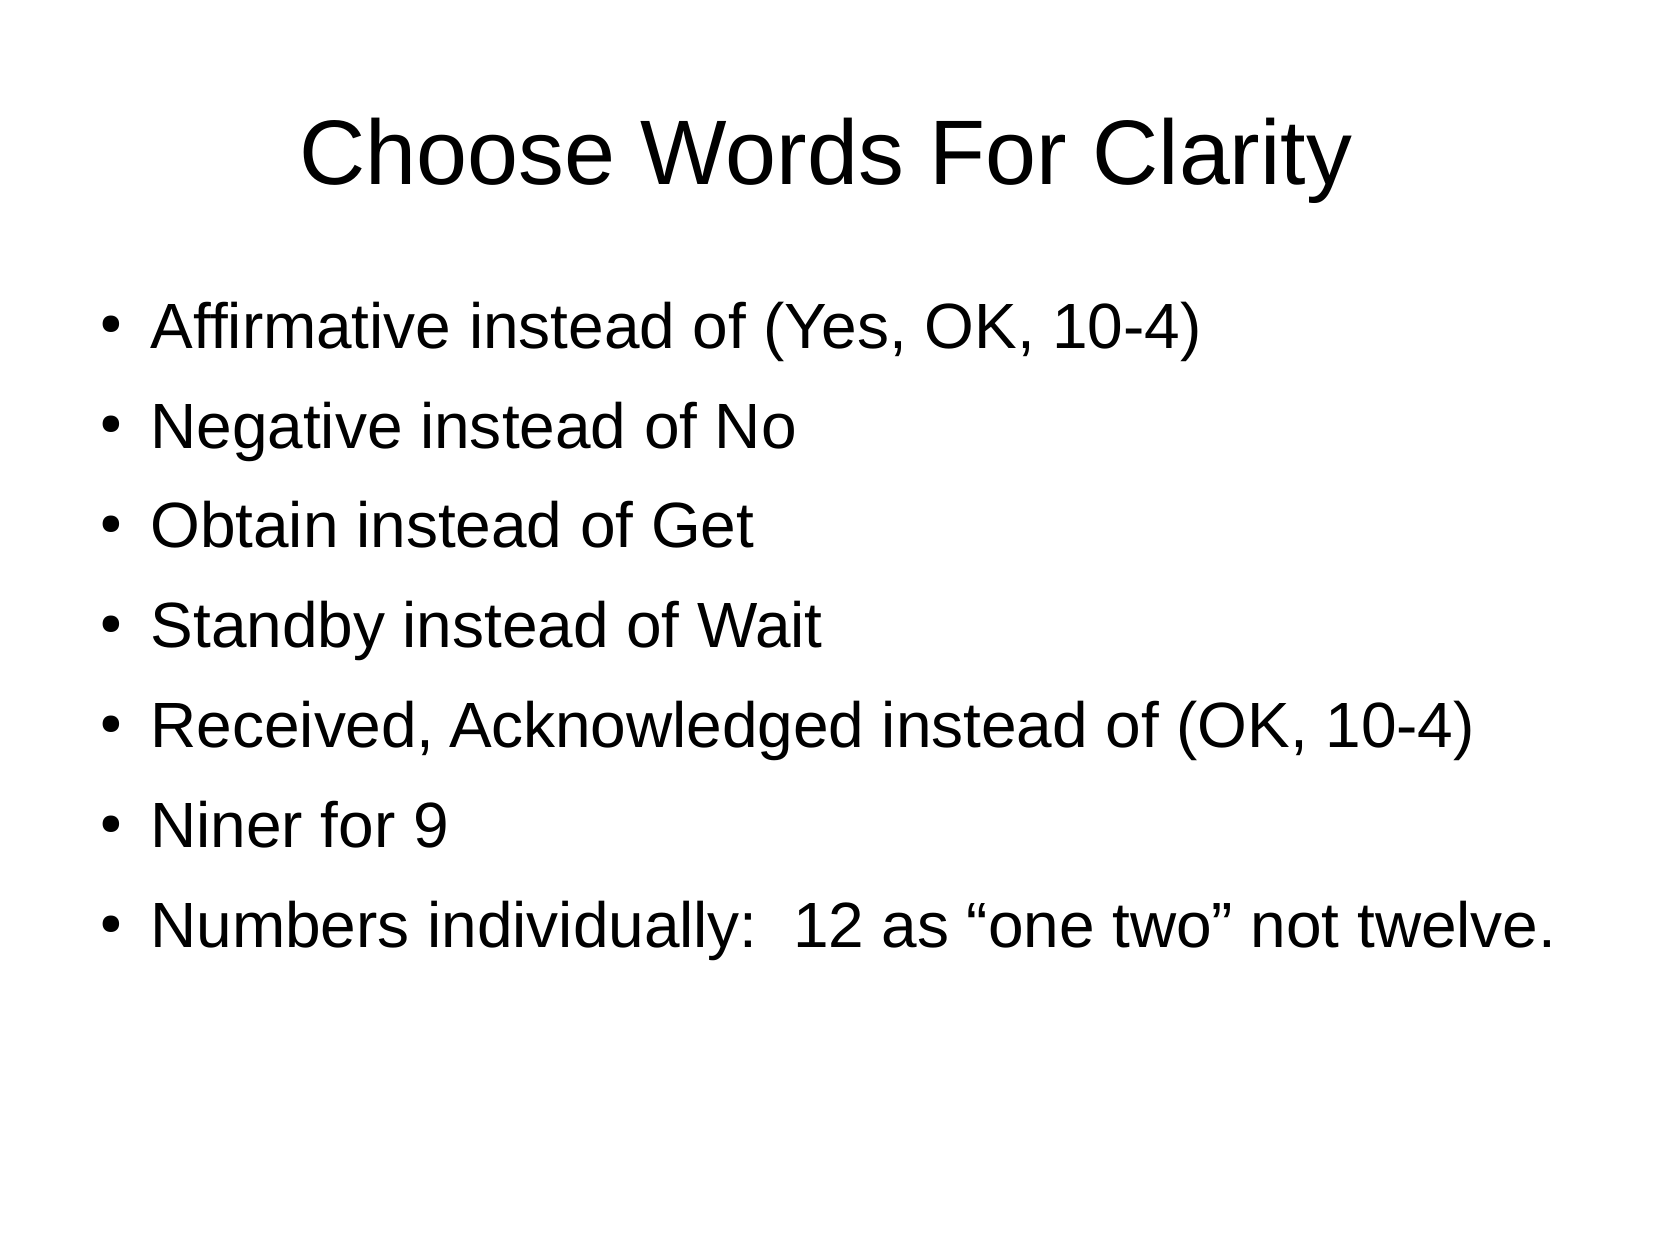

# Choose Words For Clarity
Affirmative instead of (Yes, OK, 10-4)
Negative instead of No
Obtain instead of Get
Standby instead of Wait
Received, Acknowledged instead of (OK, 10-4)
Niner for 9
Numbers individually: 12 as “one two” not twelve.